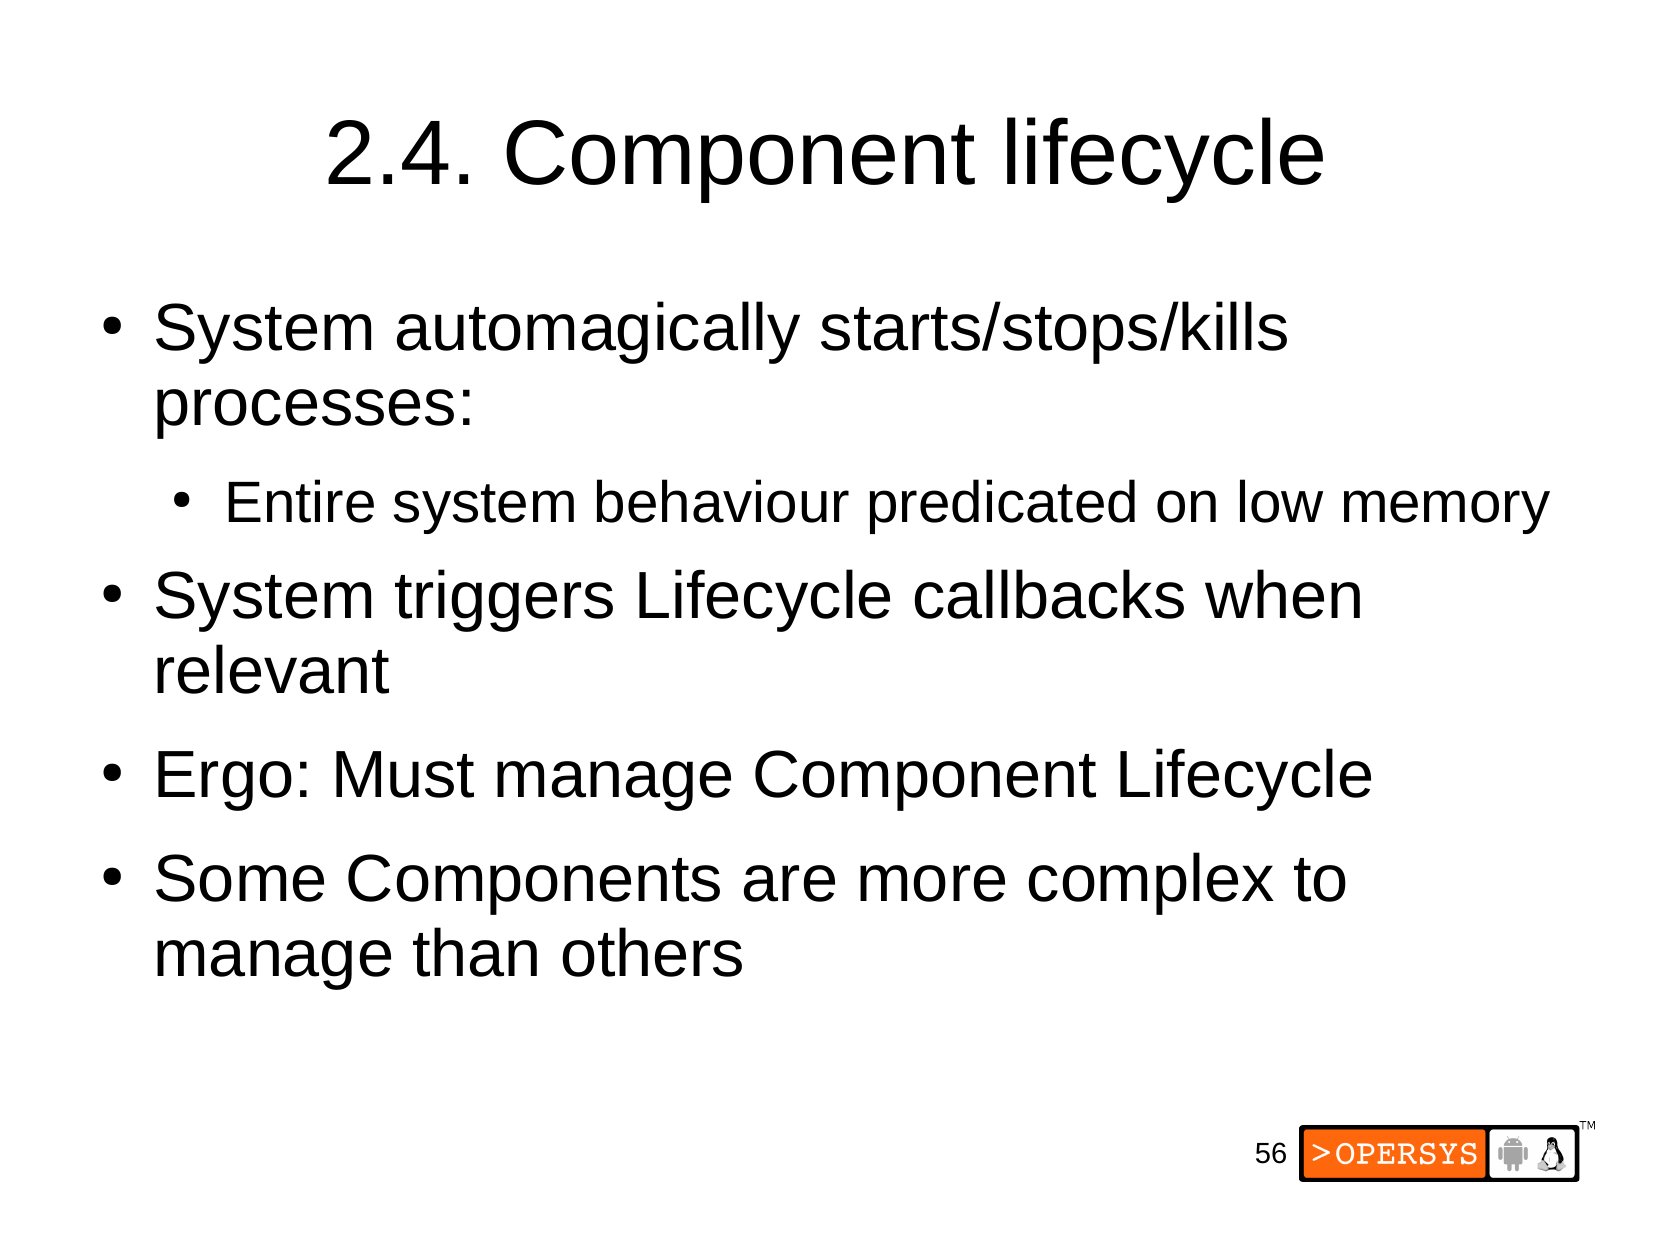

# 2.4. Component lifecycle
System automagically starts/stops/kills processes:
Entire system behaviour predicated on low memory
System triggers Lifecycle callbacks when relevant
Ergo: Must manage Component Lifecycle
Some Components are more complex to manage than others